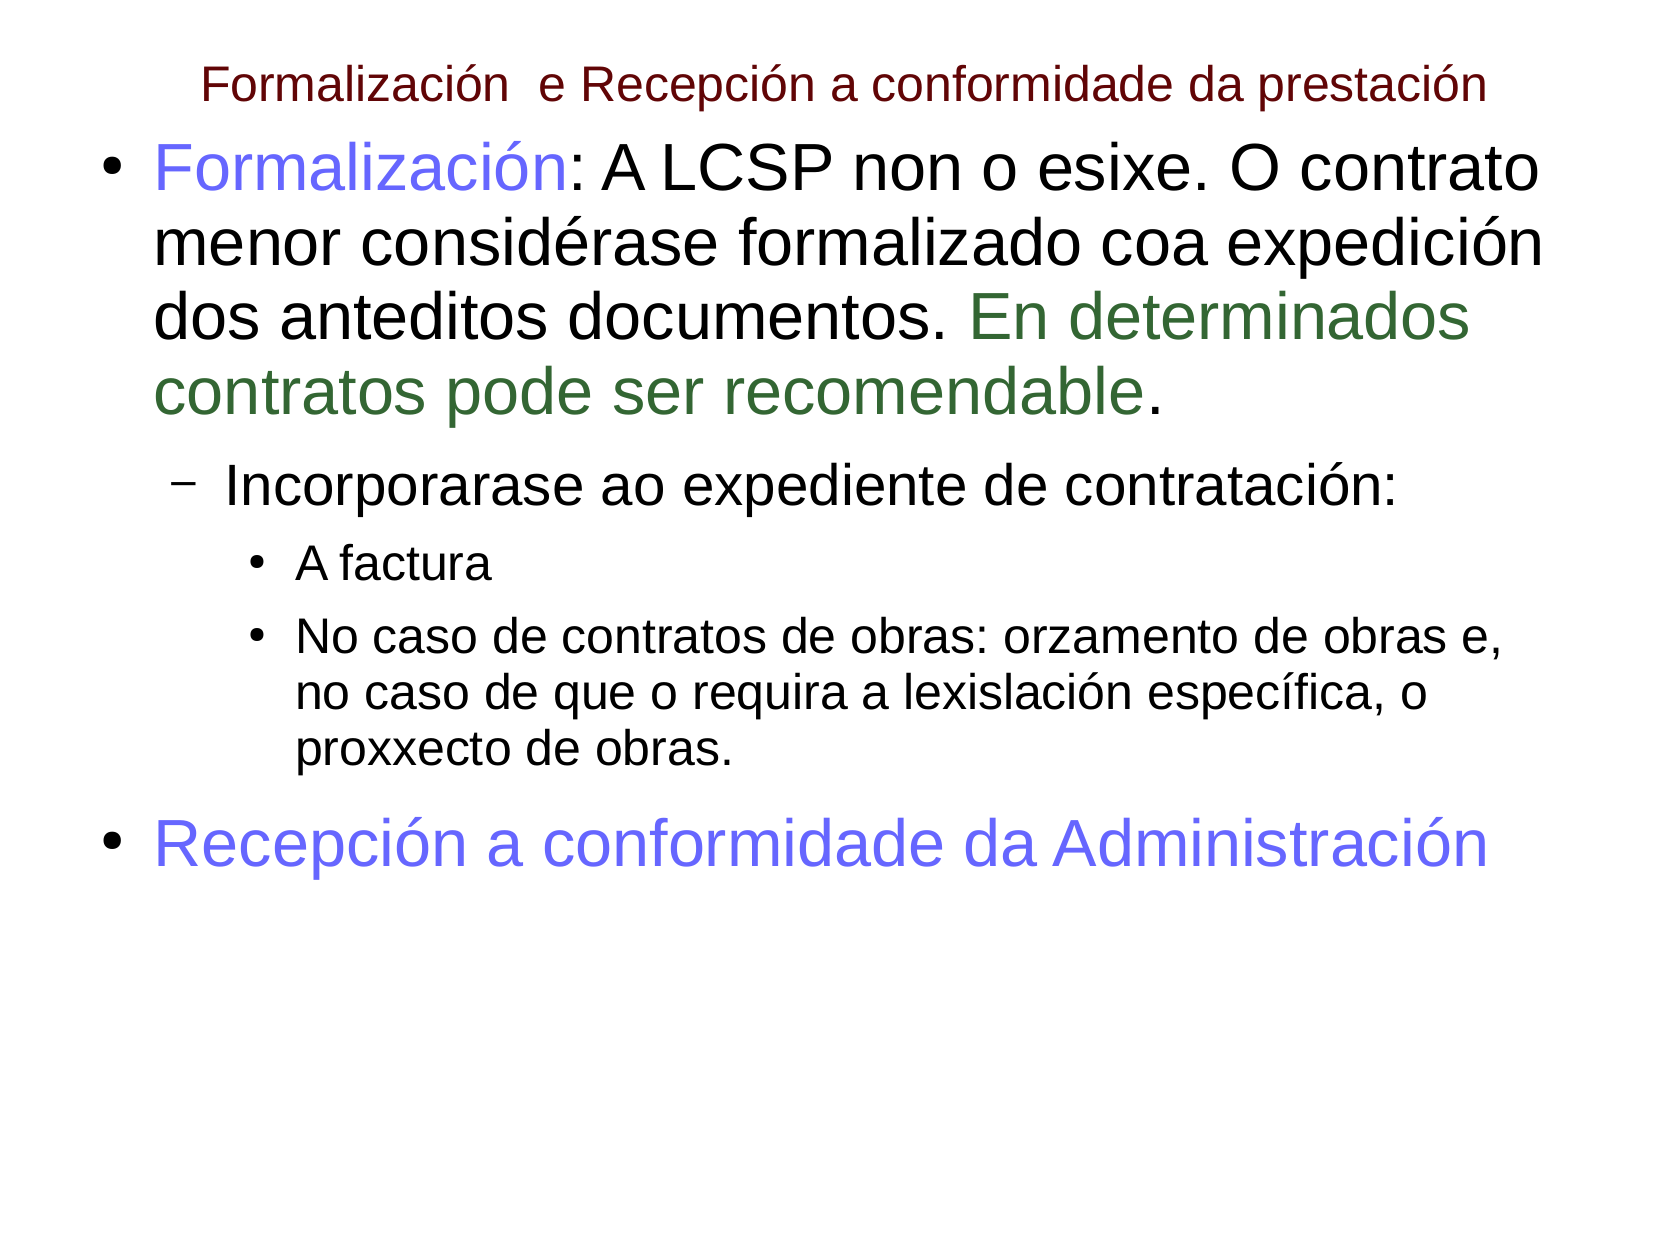

# Formalización e Recepción a conformidade da prestación
Formalización: A LCSP non o esixe. O contrato menor considérase formalizado coa expedición dos anteditos documentos. En determinados contratos pode ser recomendable.
Incorporarase ao expediente de contratación:
A factura
No caso de contratos de obras: orzamento de obras e, no caso de que o requira a lexislación específica, o proxxecto de obras.
Recepción a conformidade da Administración